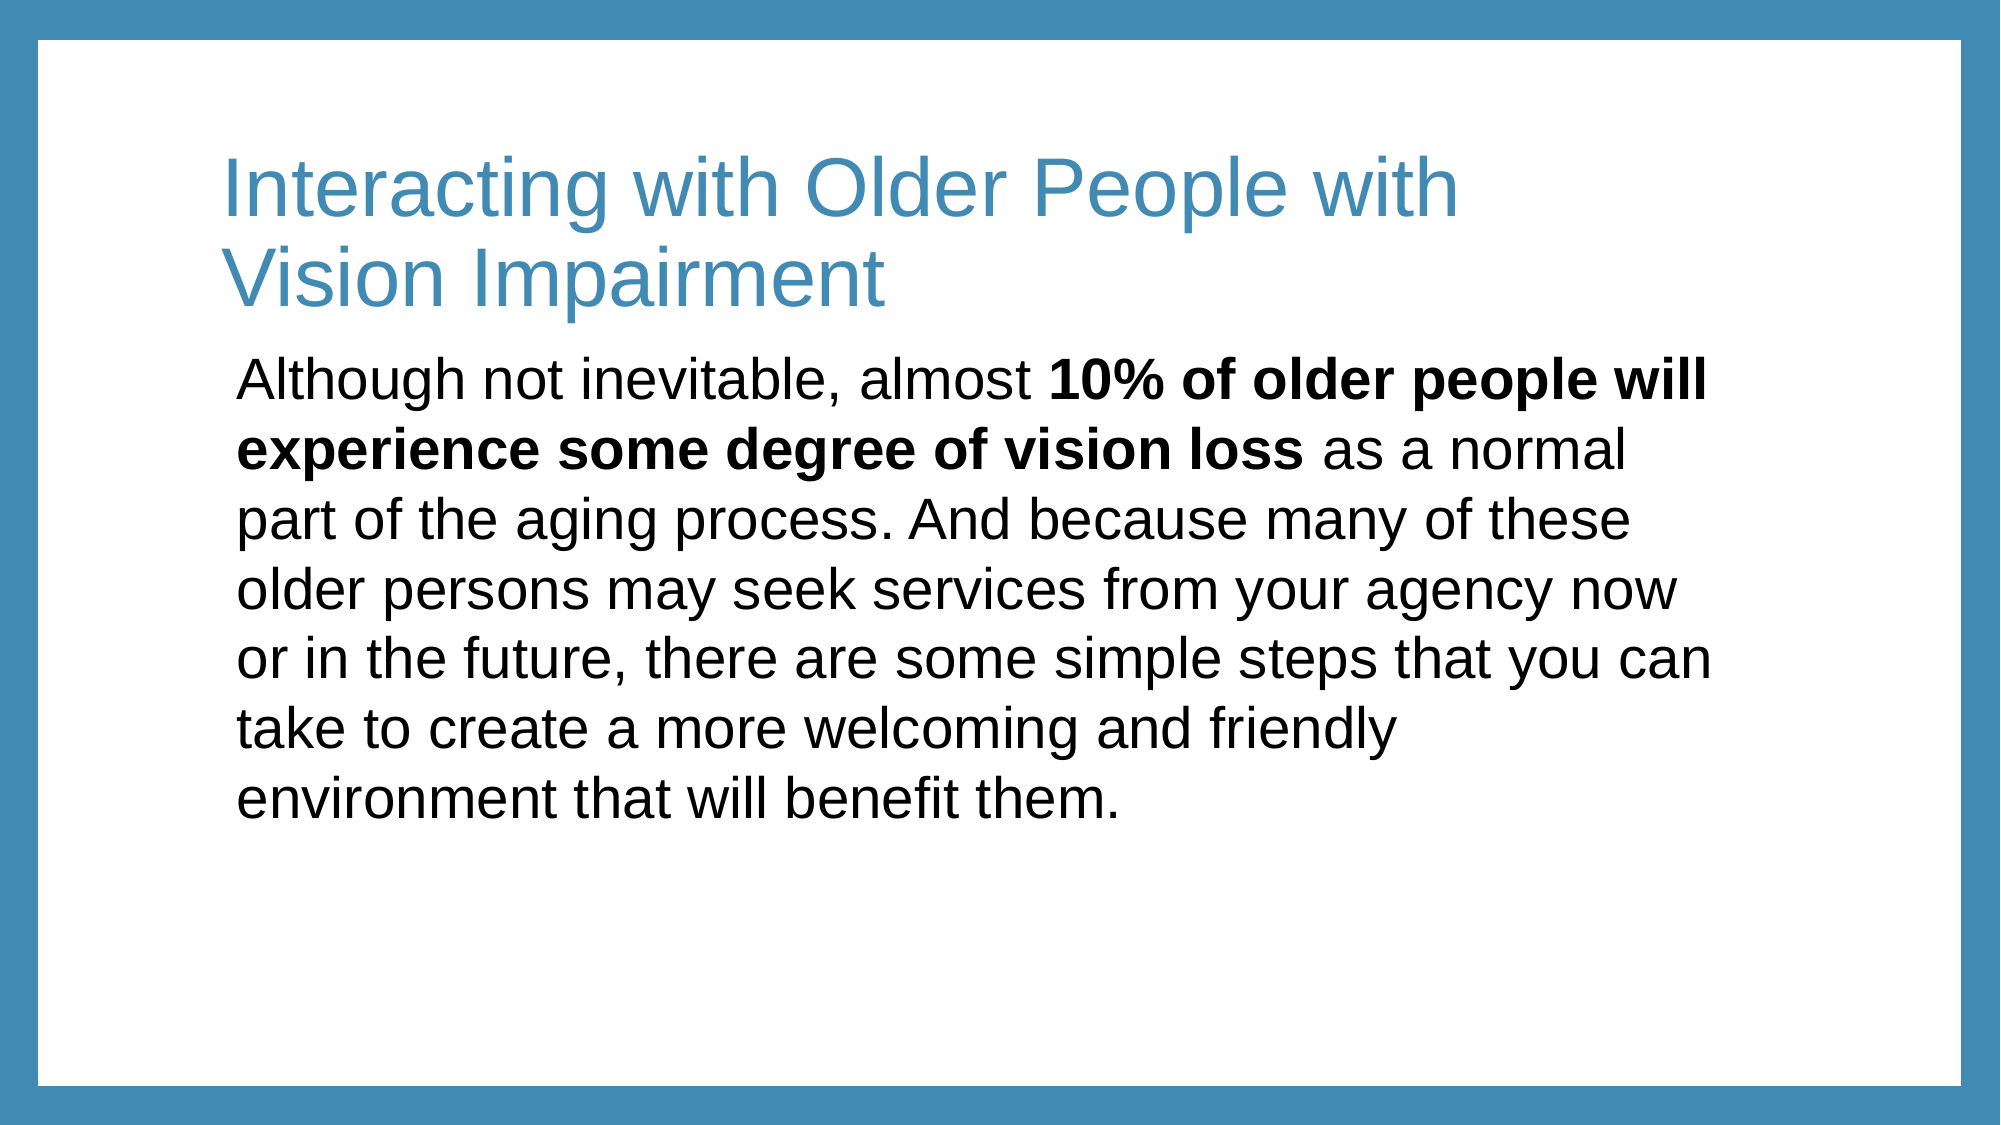

# Interacting with Older People with Vision Impairment
Although not inevitable, almost 10% of older people will experience some degree of vision loss as a normal part of the aging process. And because many of these older persons may seek services from your agency now or in the future, there are some simple steps that you can take to create a more welcoming and friendly environment that will benefit them.